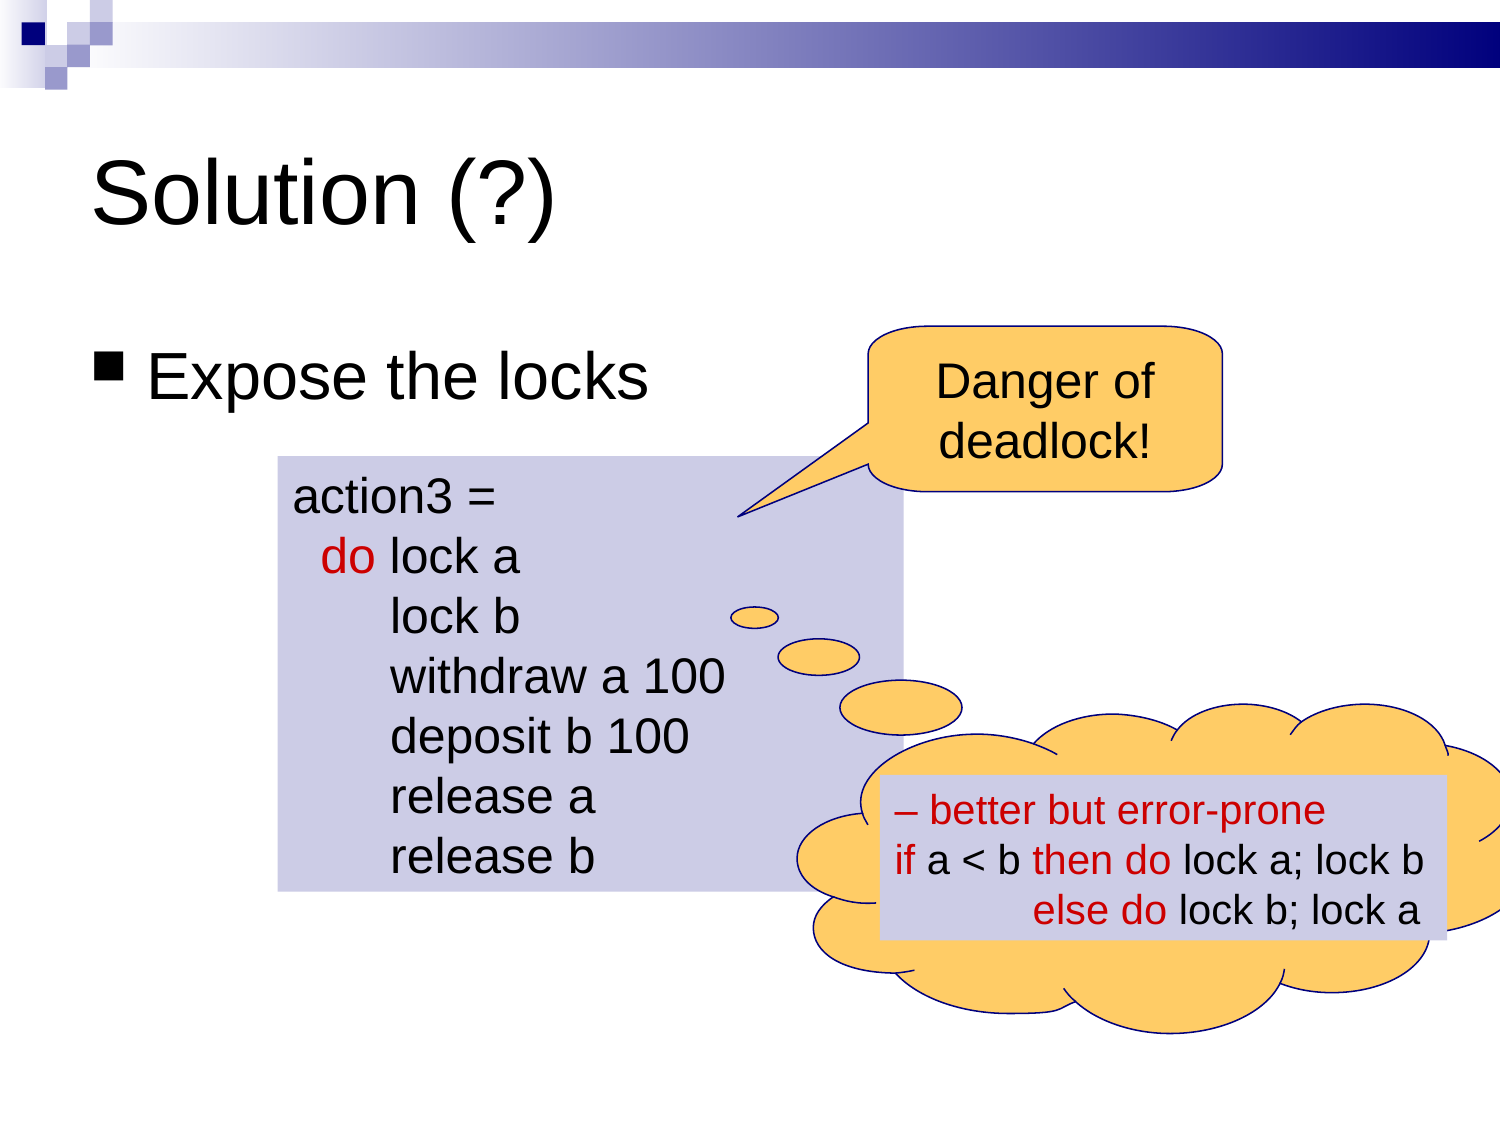

# Solution (?)
Expose the locks
Danger of deadlock!
action3 =
 do lock a
 lock b
 withdraw a 100
 deposit b 100
 release a
 release b
– better but error-prone
if a < b then do lock a; lock b
 else do lock b; lock a